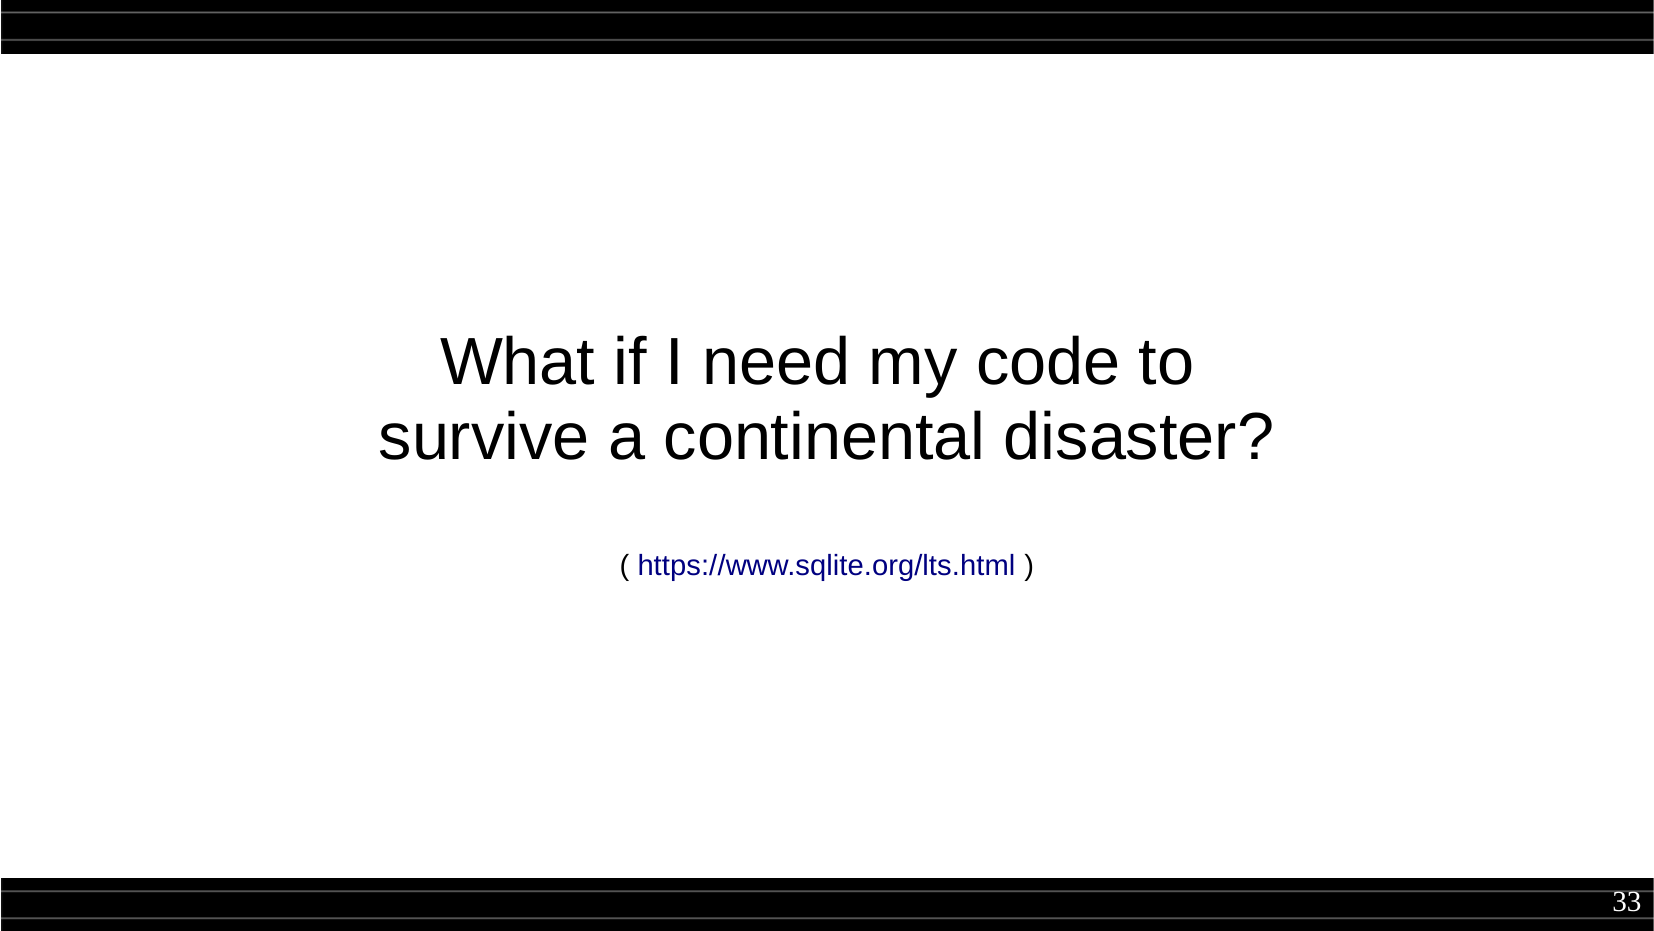

# What if I need my code to
survive a continental disaster?
( https://www.sqlite.org/lts.html )